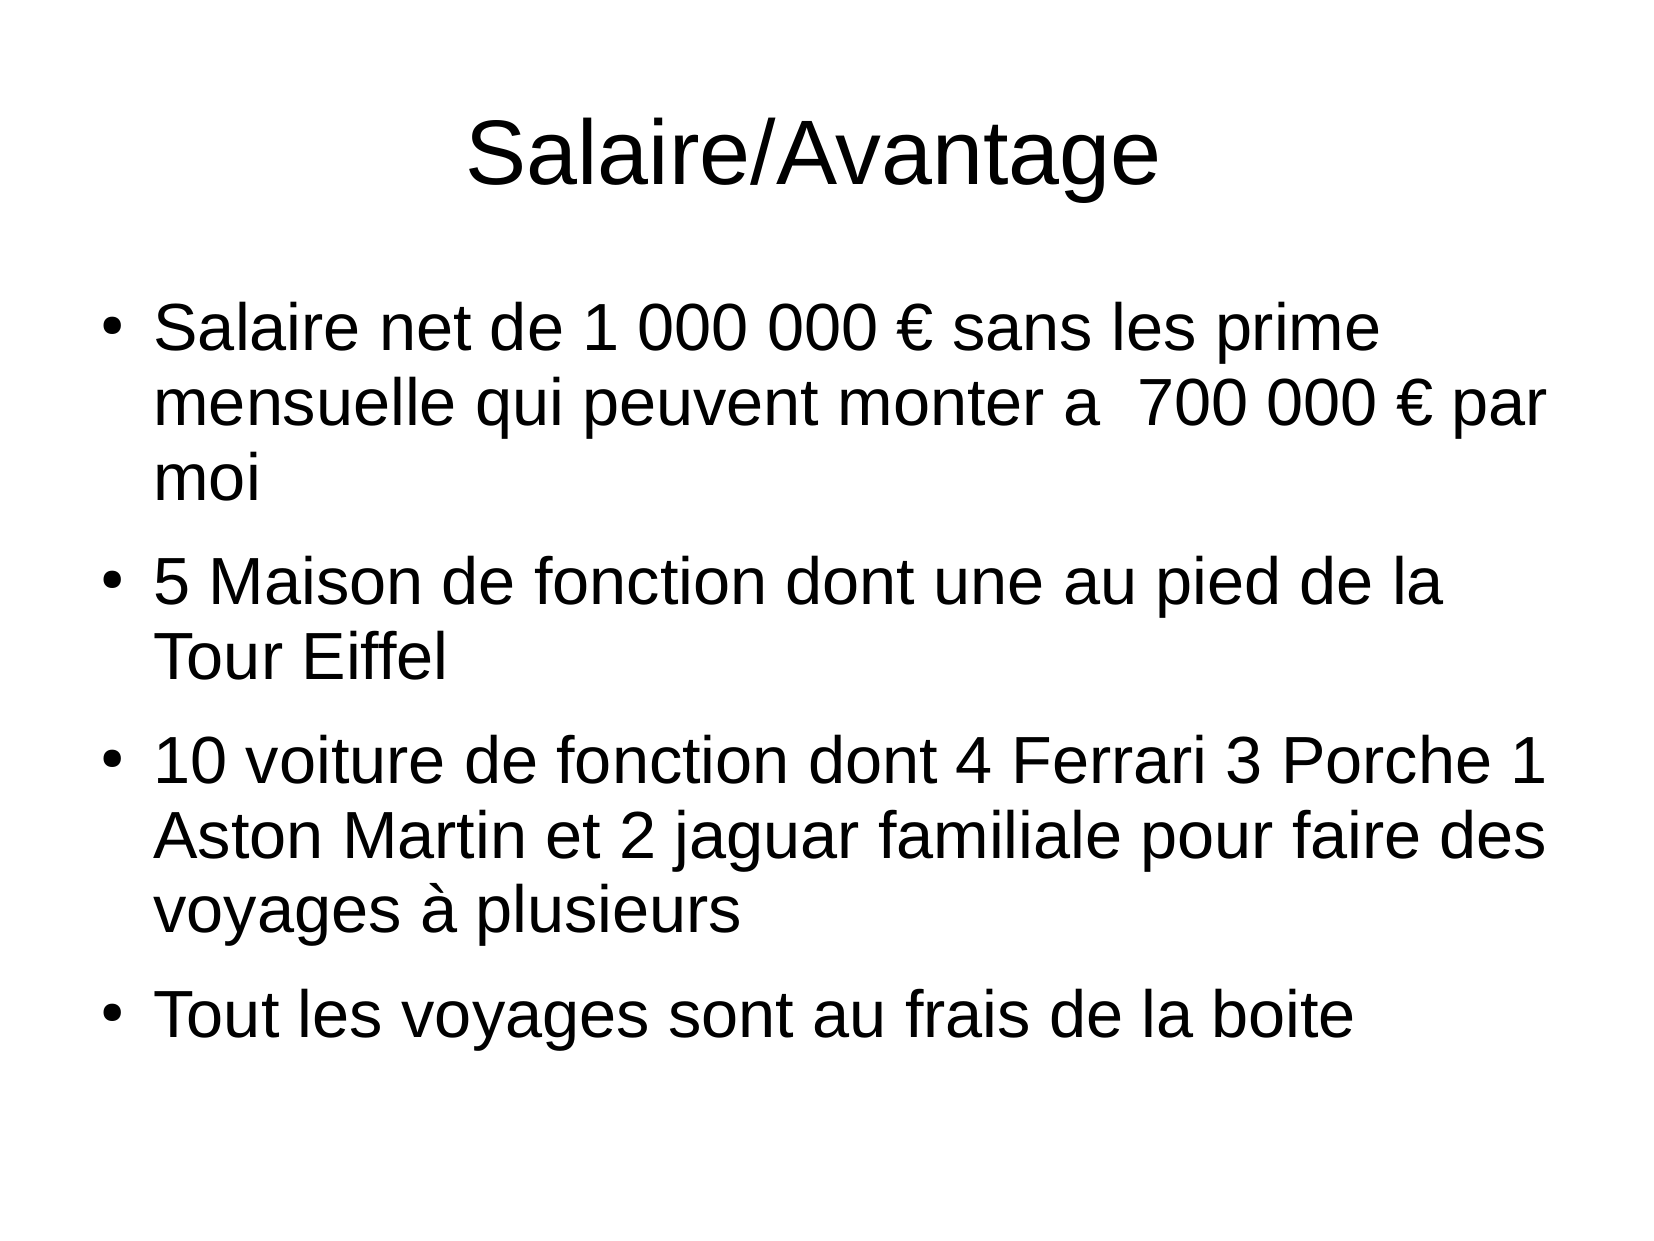

# Salaire/Avantage
Salaire net de 1 000 000 € sans les prime mensuelle qui peuvent monter a 700 000 € par moi
5 Maison de fonction dont une au pied de la Tour Eiffel
10 voiture de fonction dont 4 Ferrari 3 Porche 1 Aston Martin et 2 jaguar familiale pour faire des voyages à plusieurs
Tout les voyages sont au frais de la boite